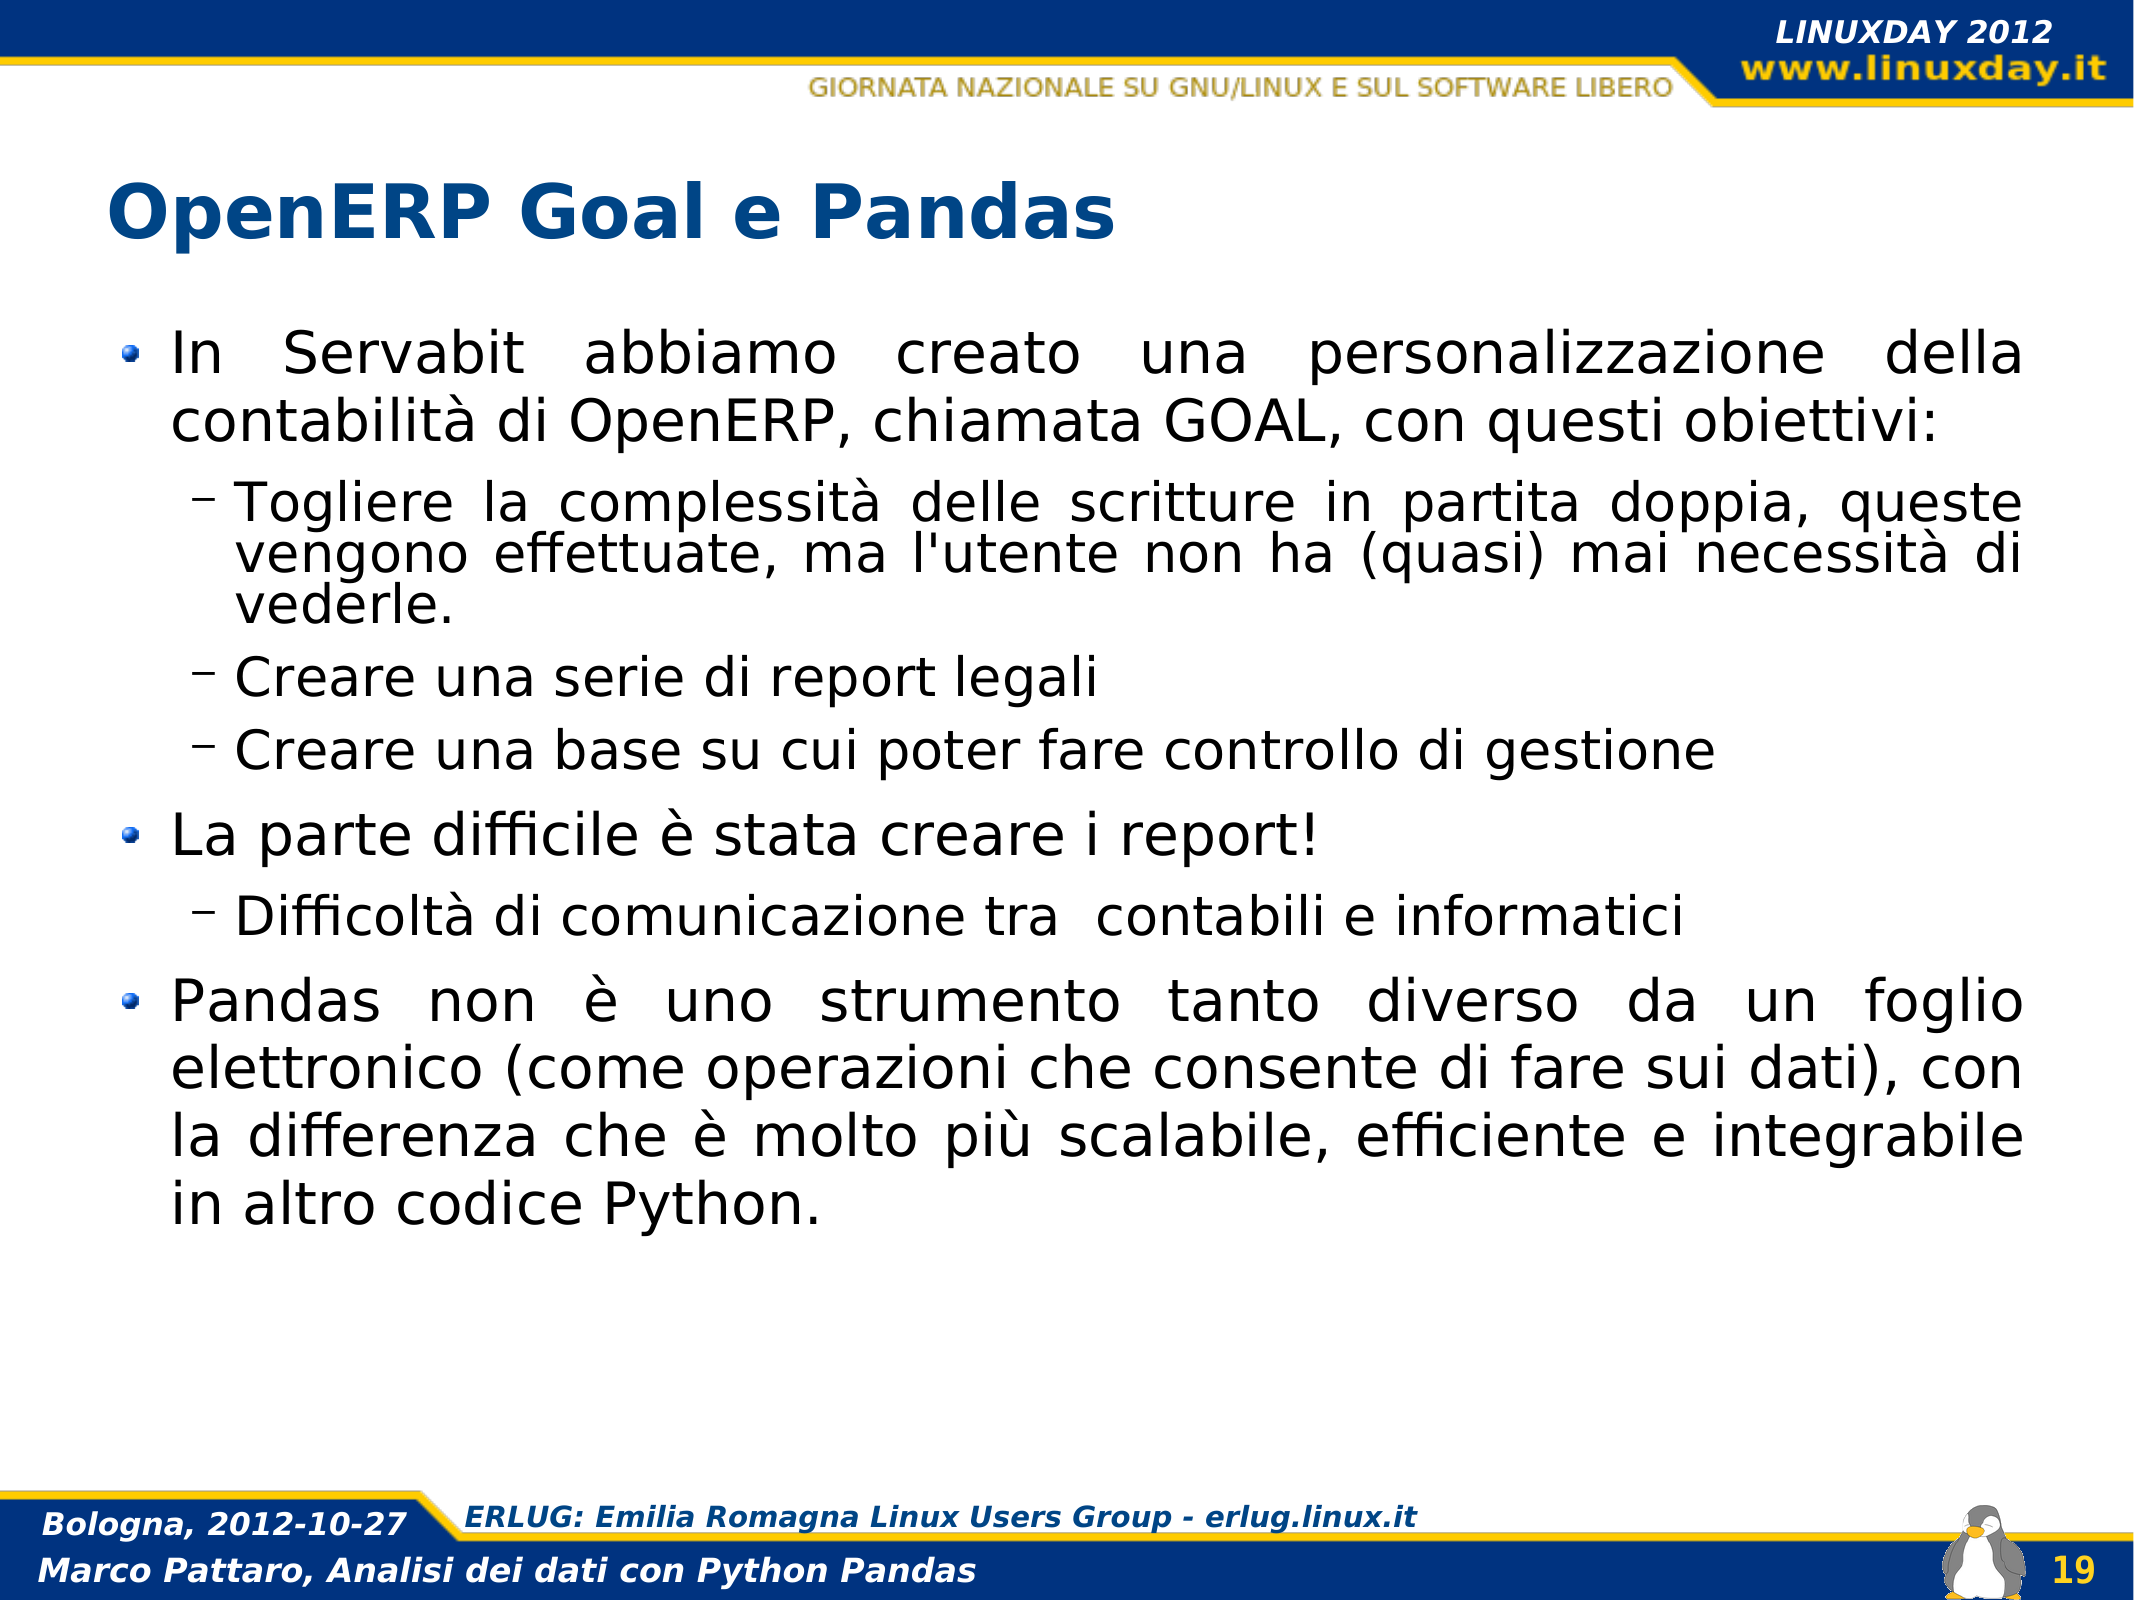

# OpenERP Goal e Pandas
In Servabit abbiamo creato una personalizzazione della contabilità di OpenERP, chiamata GOAL, con questi obiettivi:
Togliere la complessità delle scritture in partita doppia, queste vengono effettuate, ma l'utente non ha (quasi) mai necessità di vederle.
Creare una serie di report legali
Creare una base su cui poter fare controllo di gestione
La parte difficile è stata creare i report!
Difficoltà di comunicazione tra contabili e informatici
Pandas non è uno strumento tanto diverso da un foglio elettronico (come operazioni che consente di fare sui dati), con la differenza che è molto più scalabile, efficiente e integrabile in altro codice Python.